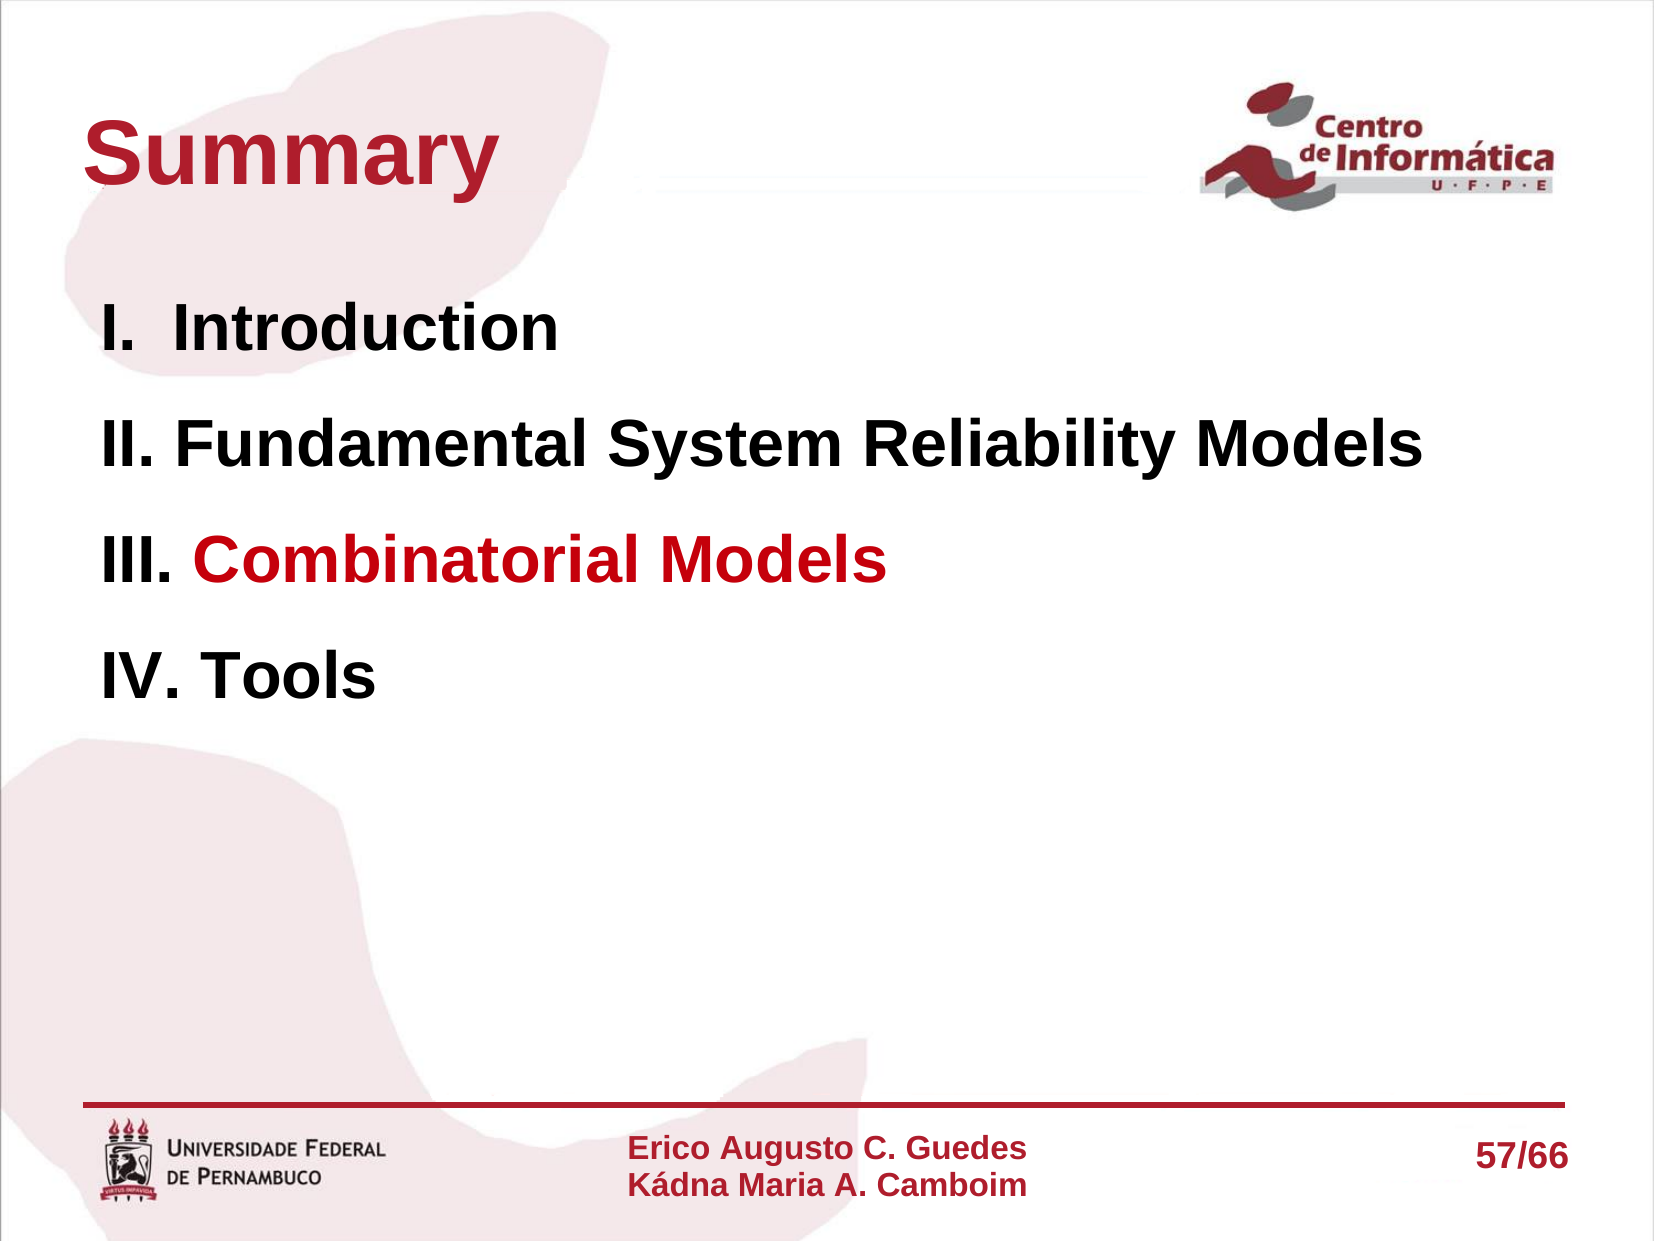

# Summary
 Introduction
 Fundamental System Reliability Models
 Combinatorial Models
 Tools